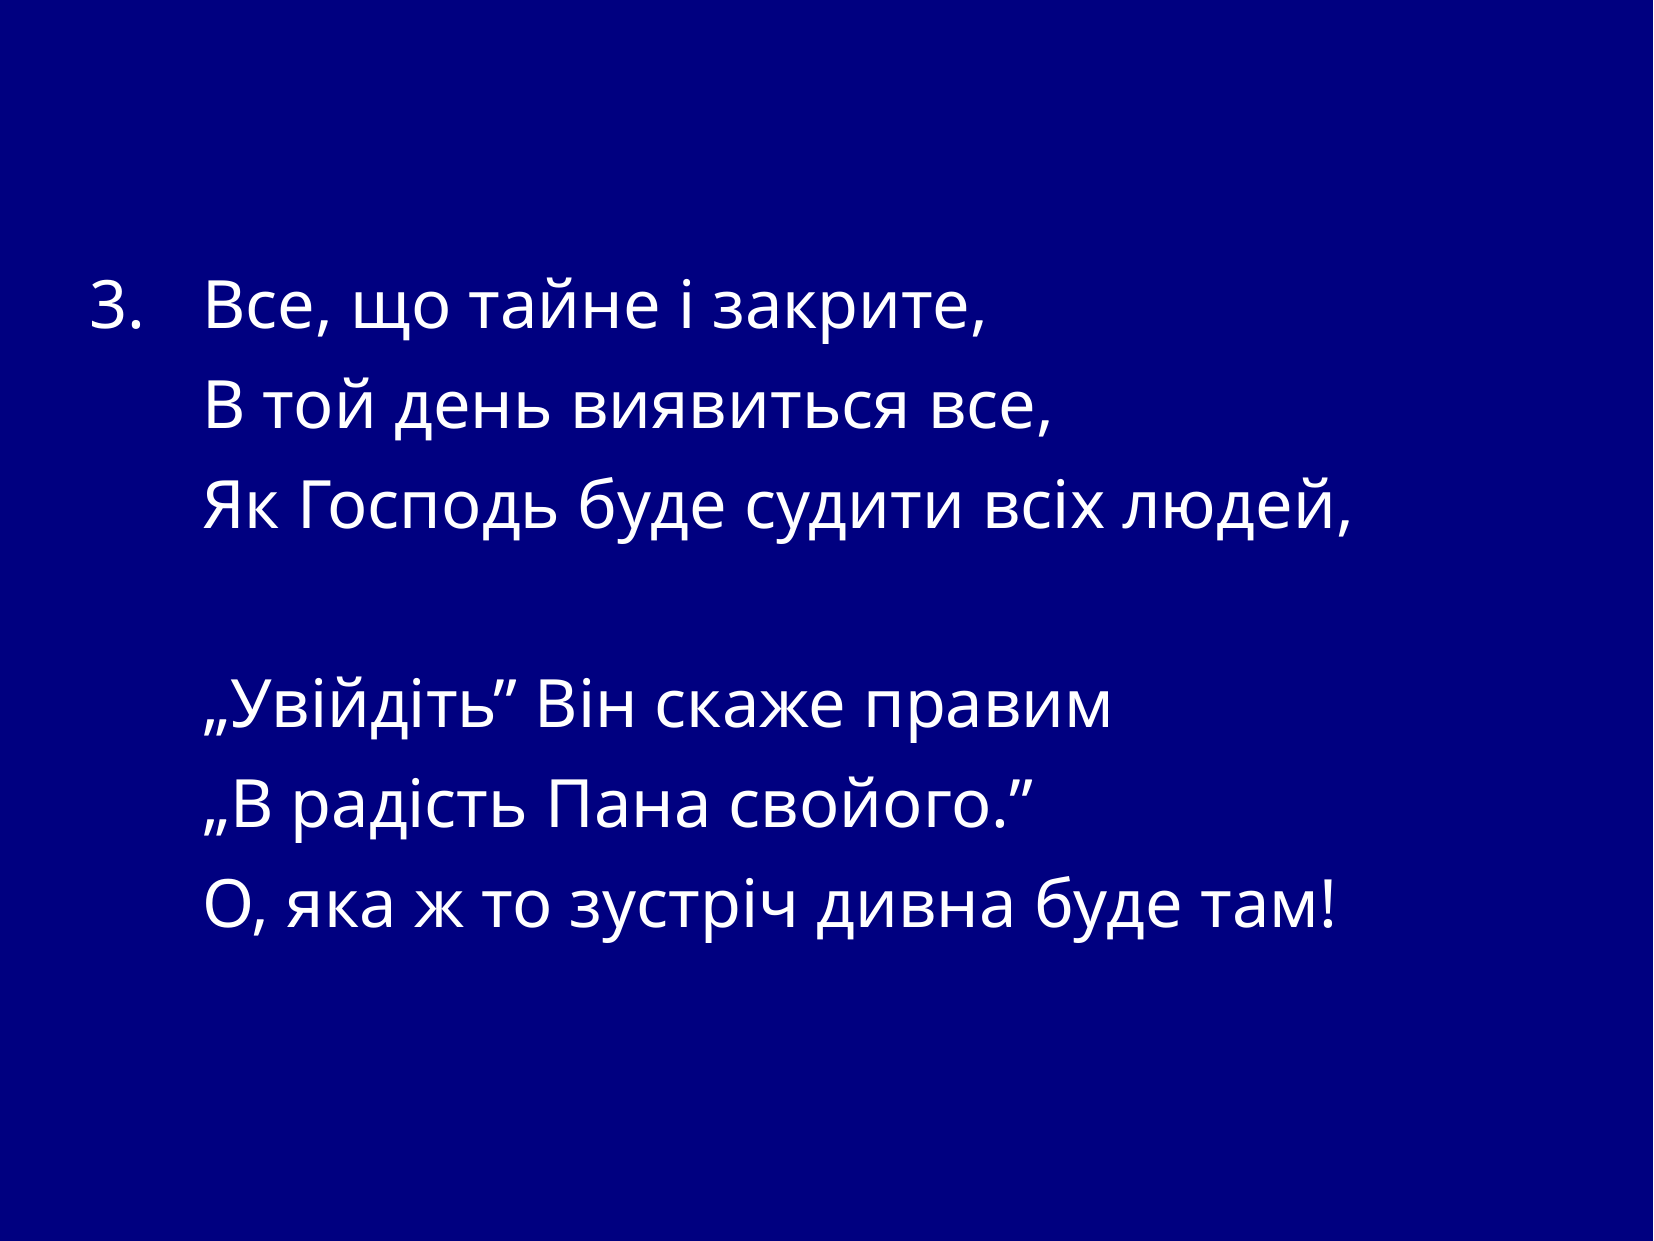

3.	Все, що тайне і закрите,
	В той день виявиться все,
	Як Господь буде судити всіх людей,
	„Увійдіть” Він скаже правим
	„В радість Пана свойого.”
	О, яка ж то зустріч дивна буде там!